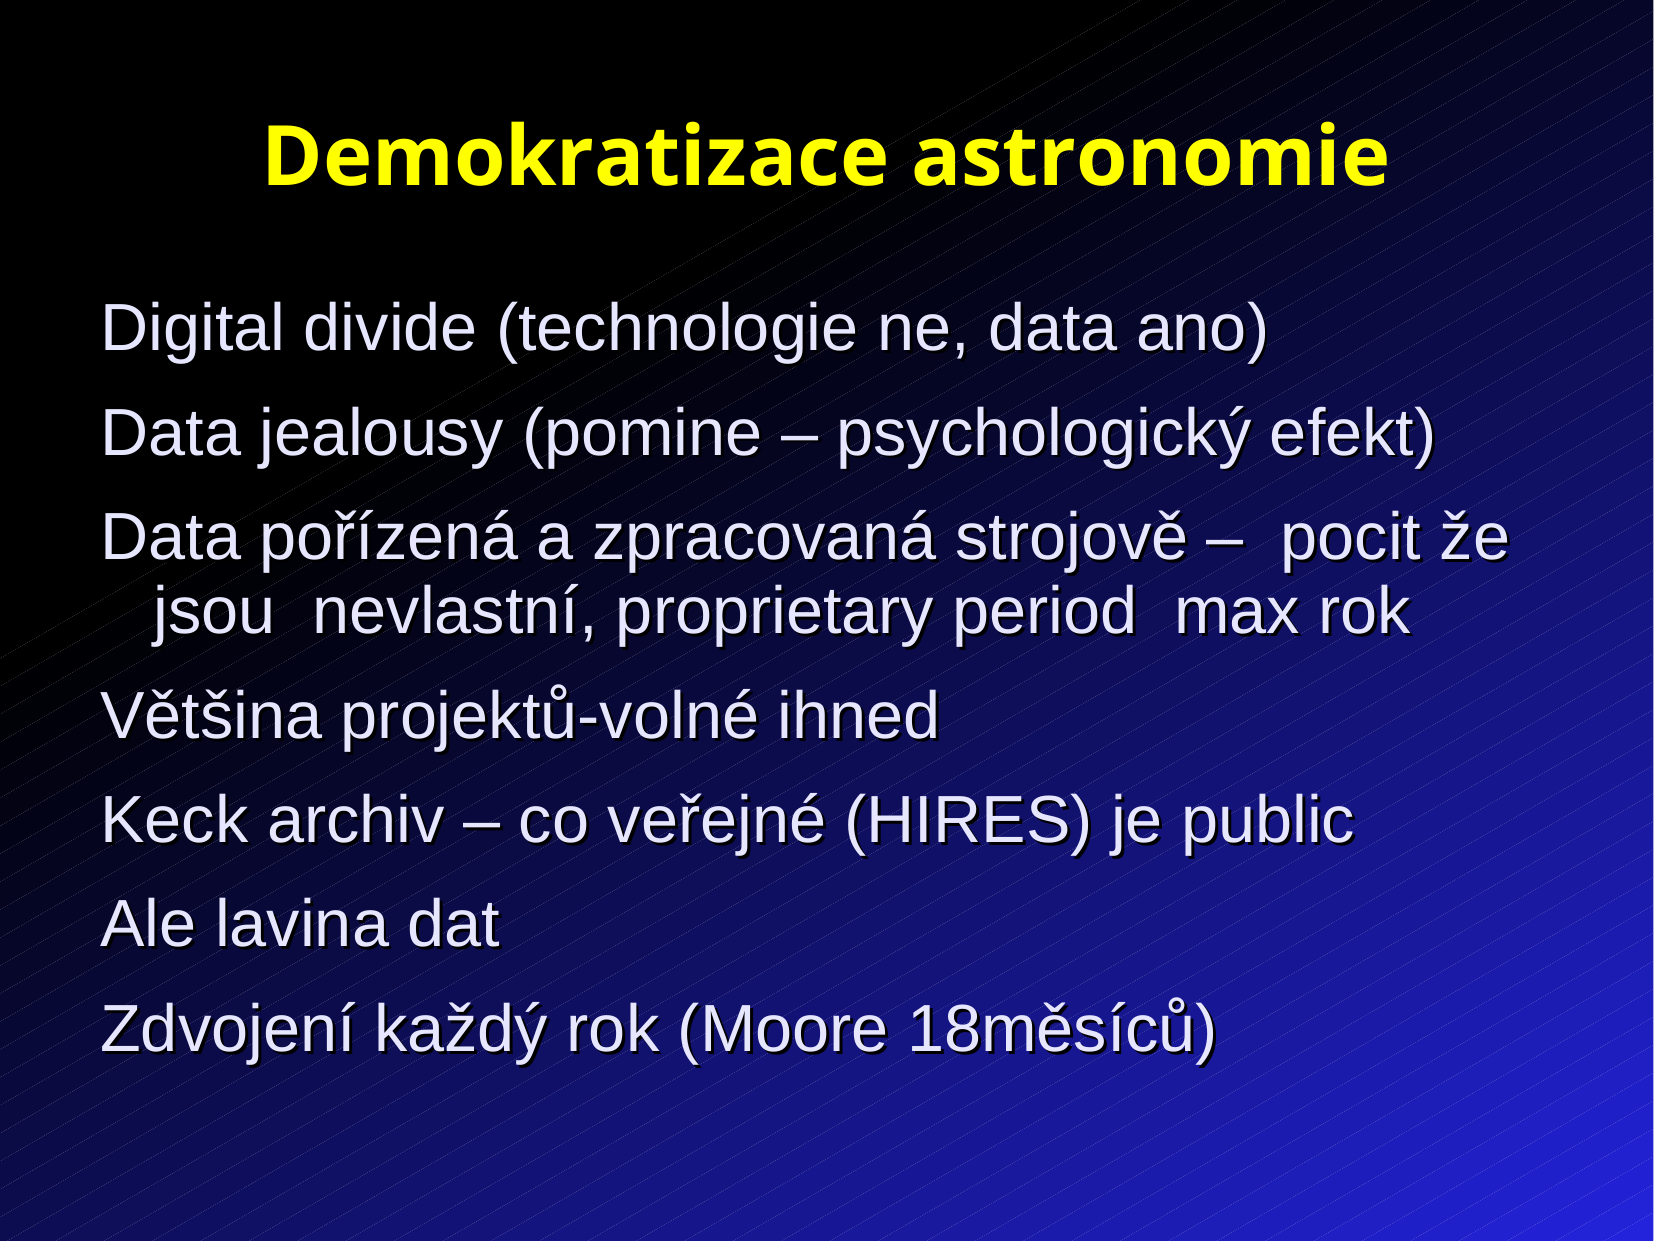

# Demokratizace astronomie
Digital divide (technologie ne, data ano)
Data jealousy (pomine – psychologický efekt)
Data pořízená a zpracovaná strojově – pocit že jsou nevlastní, proprietary period max rok
Většina projektů-volné ihned
Keck archiv – co veřejné (HIRES) je public
Ale lavina dat
Zdvojení každý rok (Moore 18měsíců)